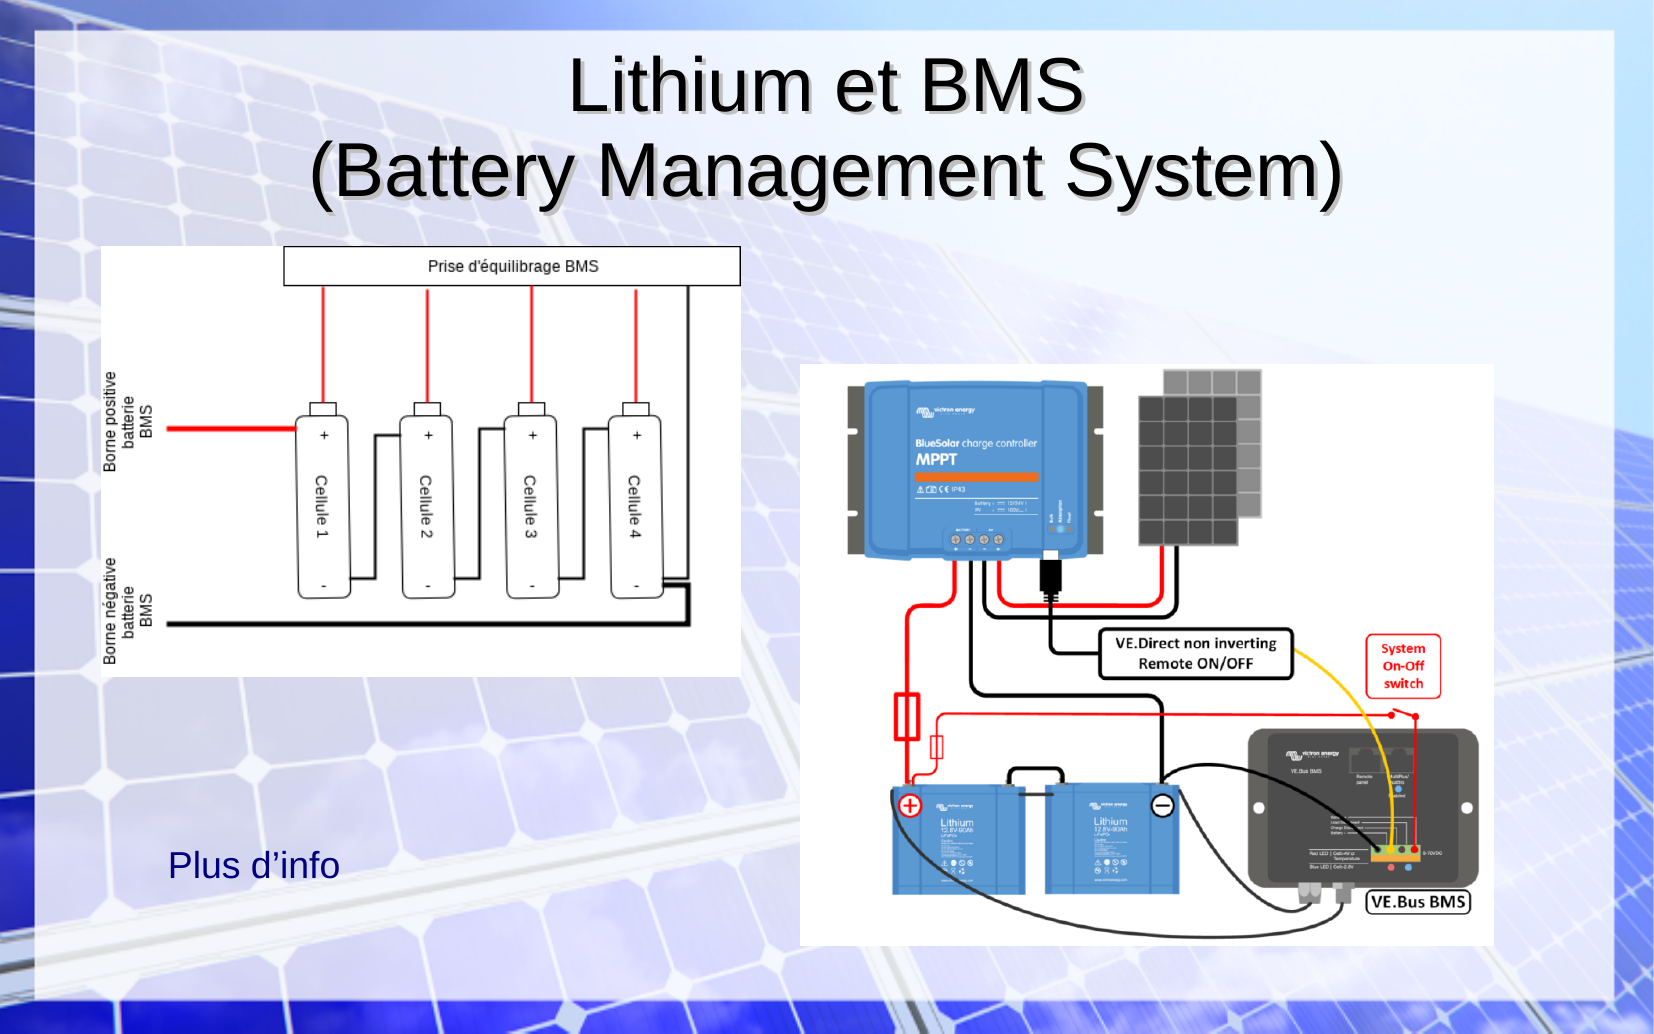

# Lithium et BMS (Battery Management System)
Plus d’info